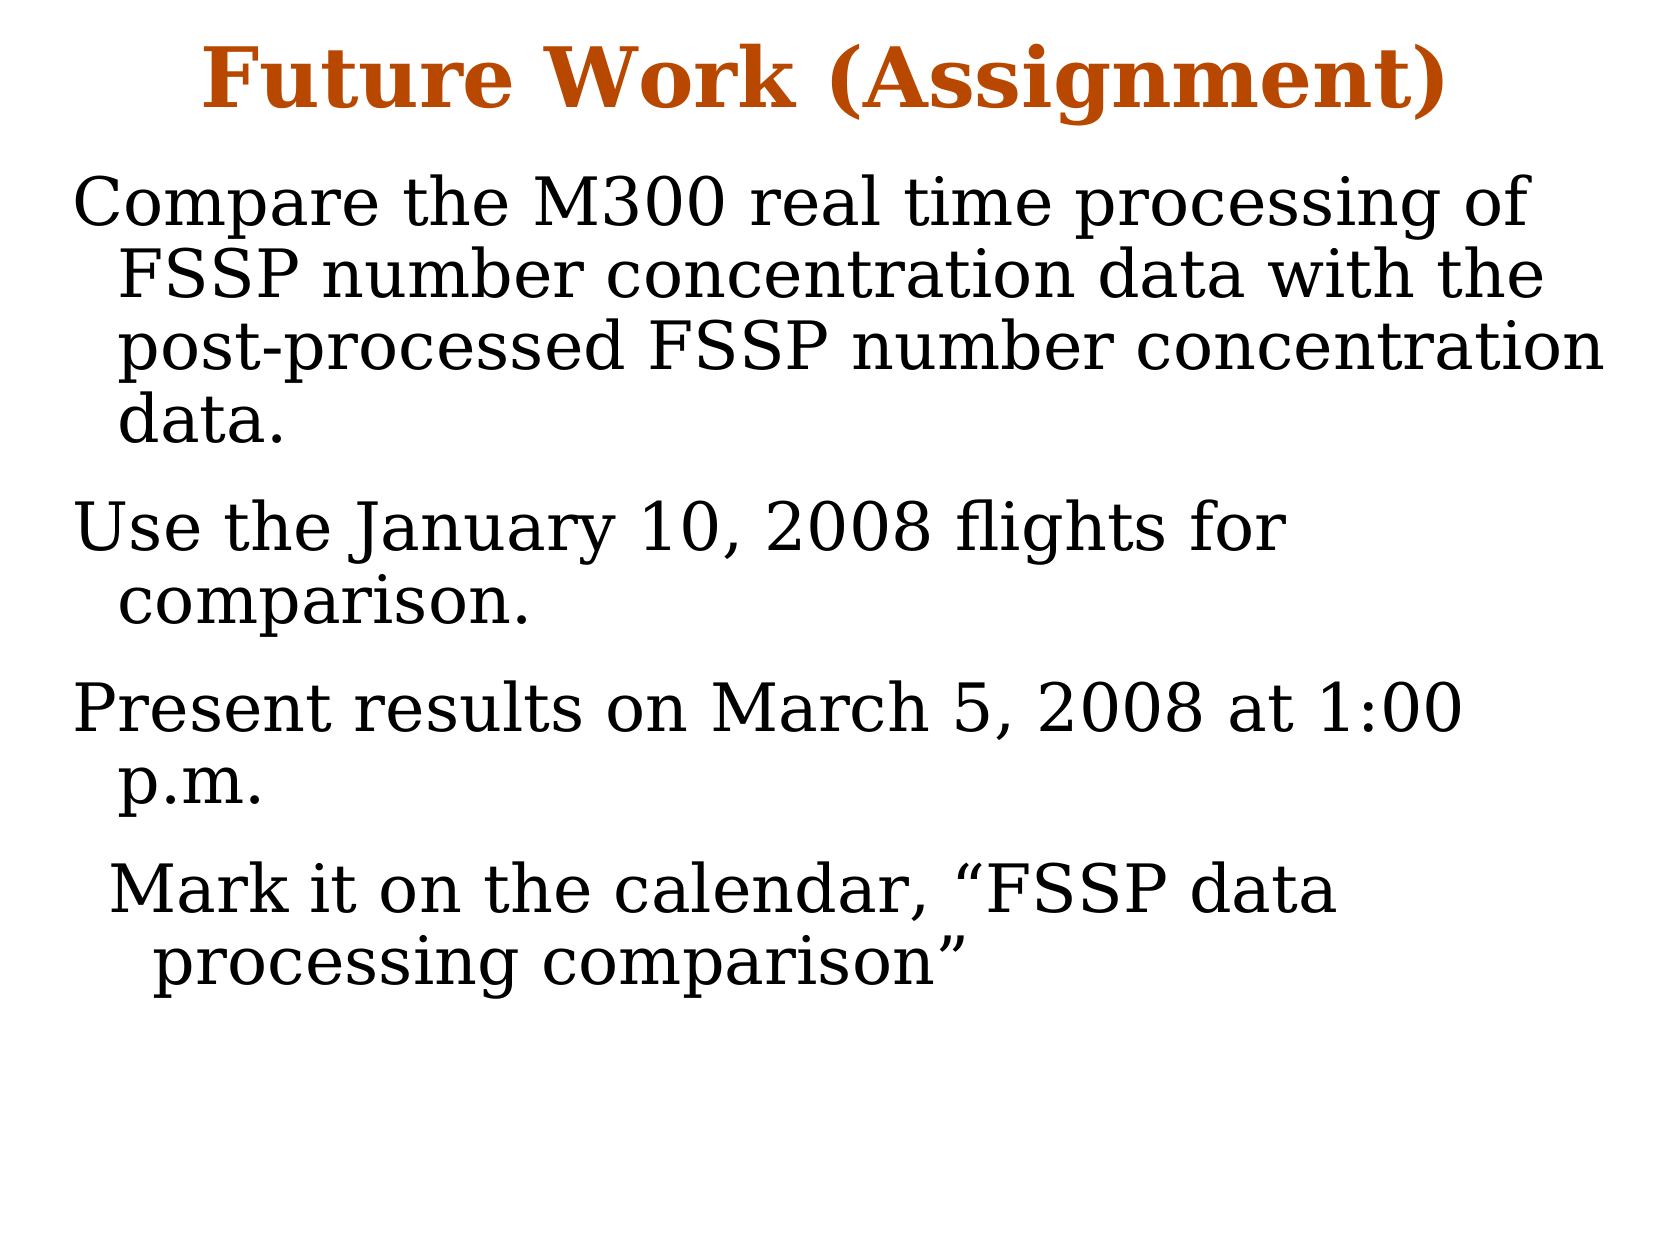

Future Work (Assignment)‏
Compare the M300 real time processing of FSSP number concentration data with the post-processed FSSP number concentration data.
Use the January 10, 2008 flights for comparison.
Present results on March 5, 2008 at 1:00 p.m.
Mark it on the calendar, “FSSP data processing comparison”